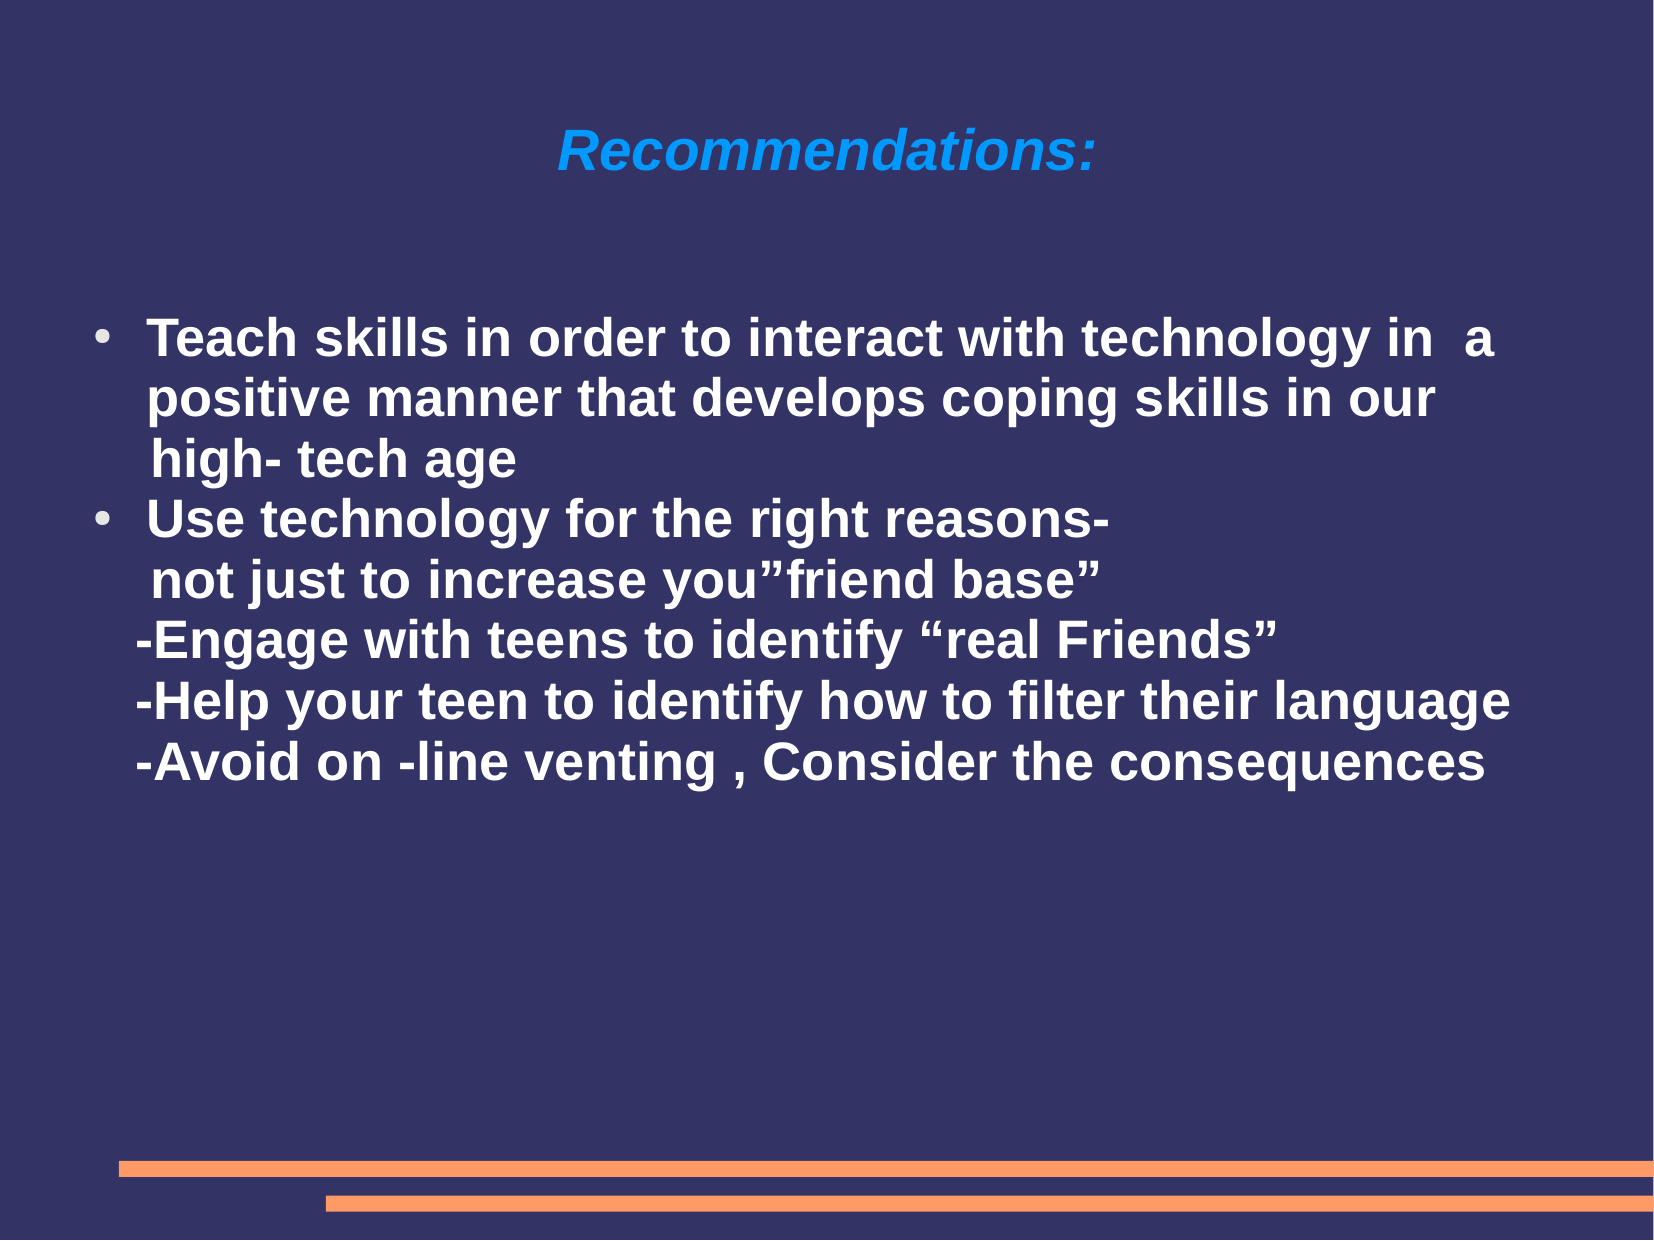

# Recommendations:
Teach skills in order to interact with technology in a positive manner that develops coping skills in our
 high- tech age
Use technology for the right reasons-
 not just to increase you”friend base”
 -Engage with teens to identify “real Friends”
 -Help your teen to identify how to filter their language
 -Avoid on -line venting , Consider the consequences